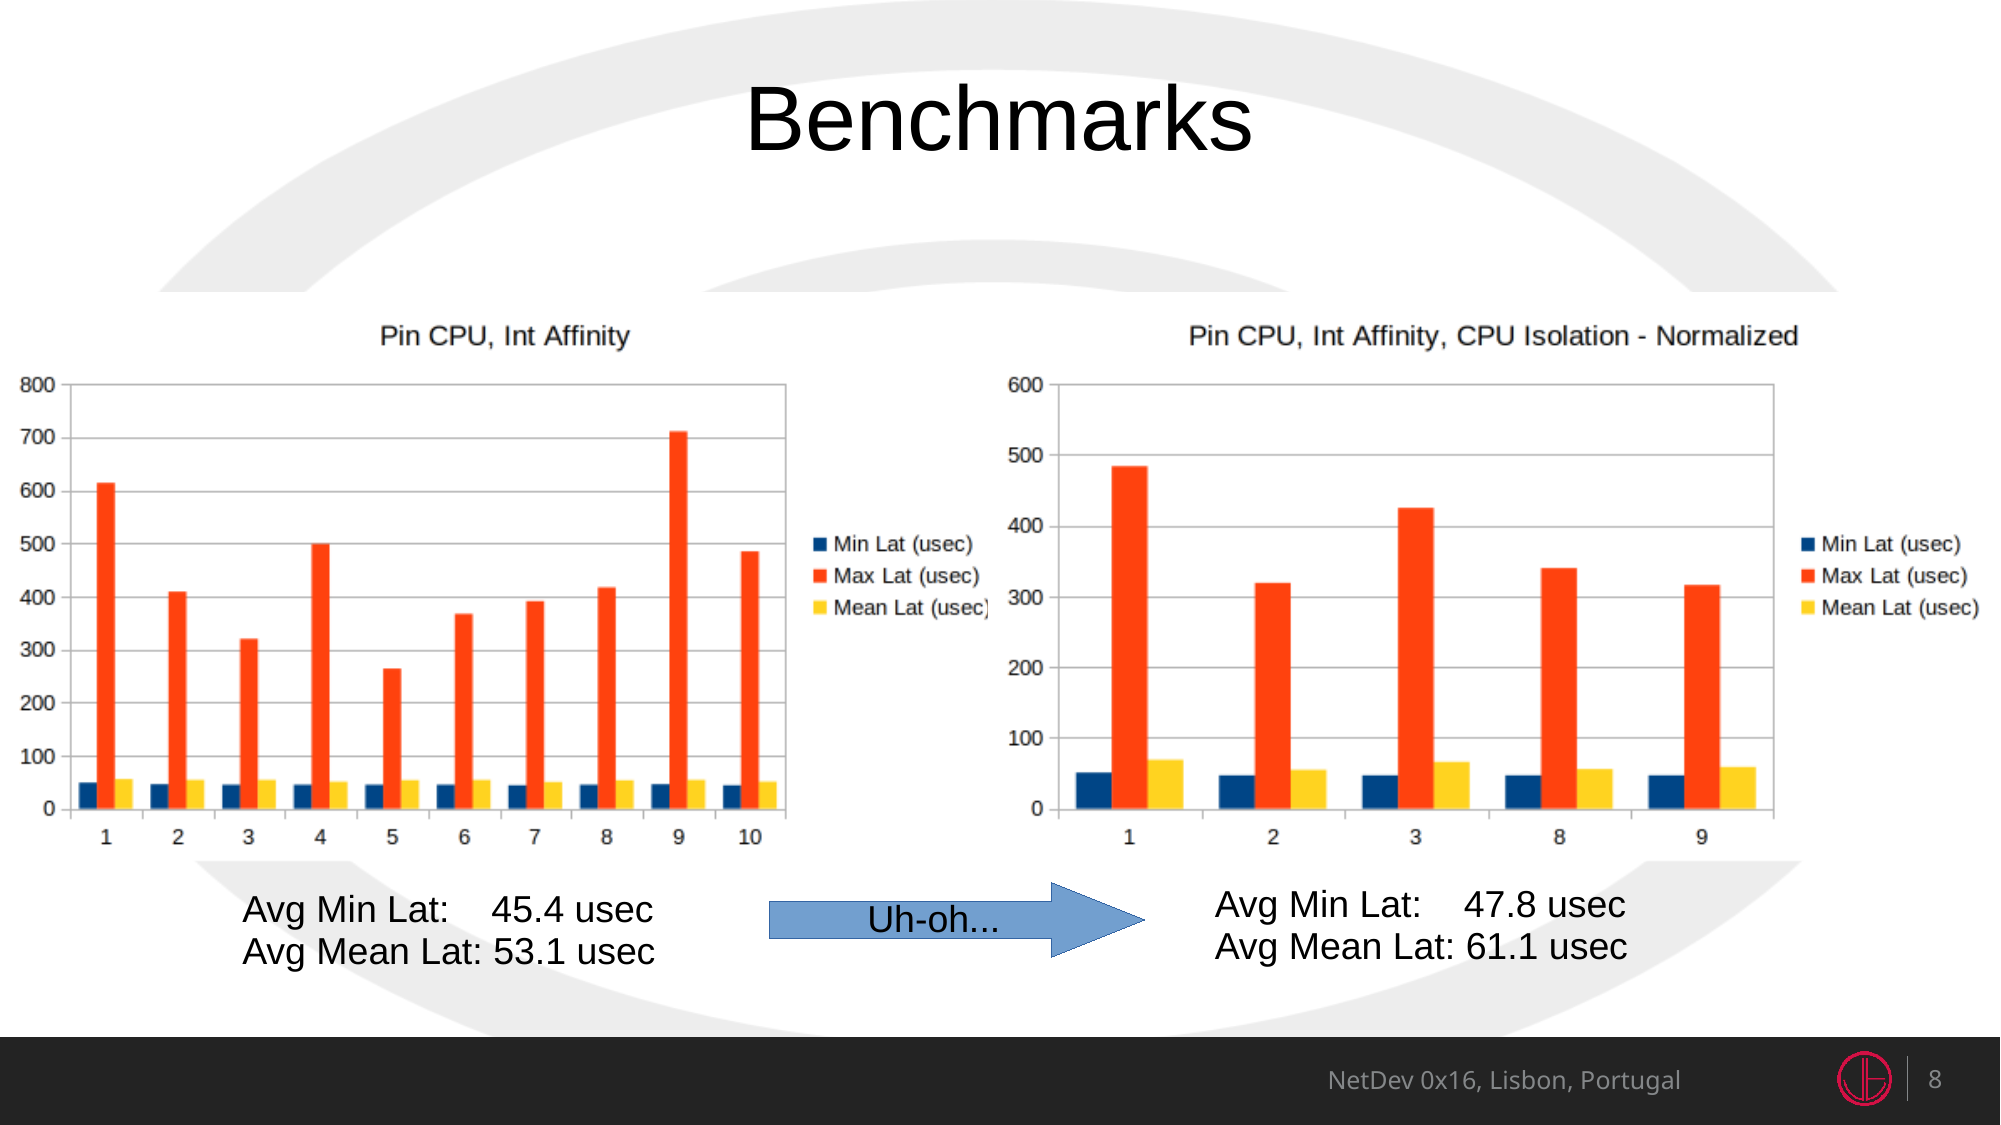

# Benchmarks
Avg Min Lat: 47.8 usec
Avg Mean Lat: 61.1 usec
Avg Min Lat: 45.4 usec
Avg Mean Lat: 53.1 usec
Uh-oh...
NetDev 0x16, Lisbon, Portugal